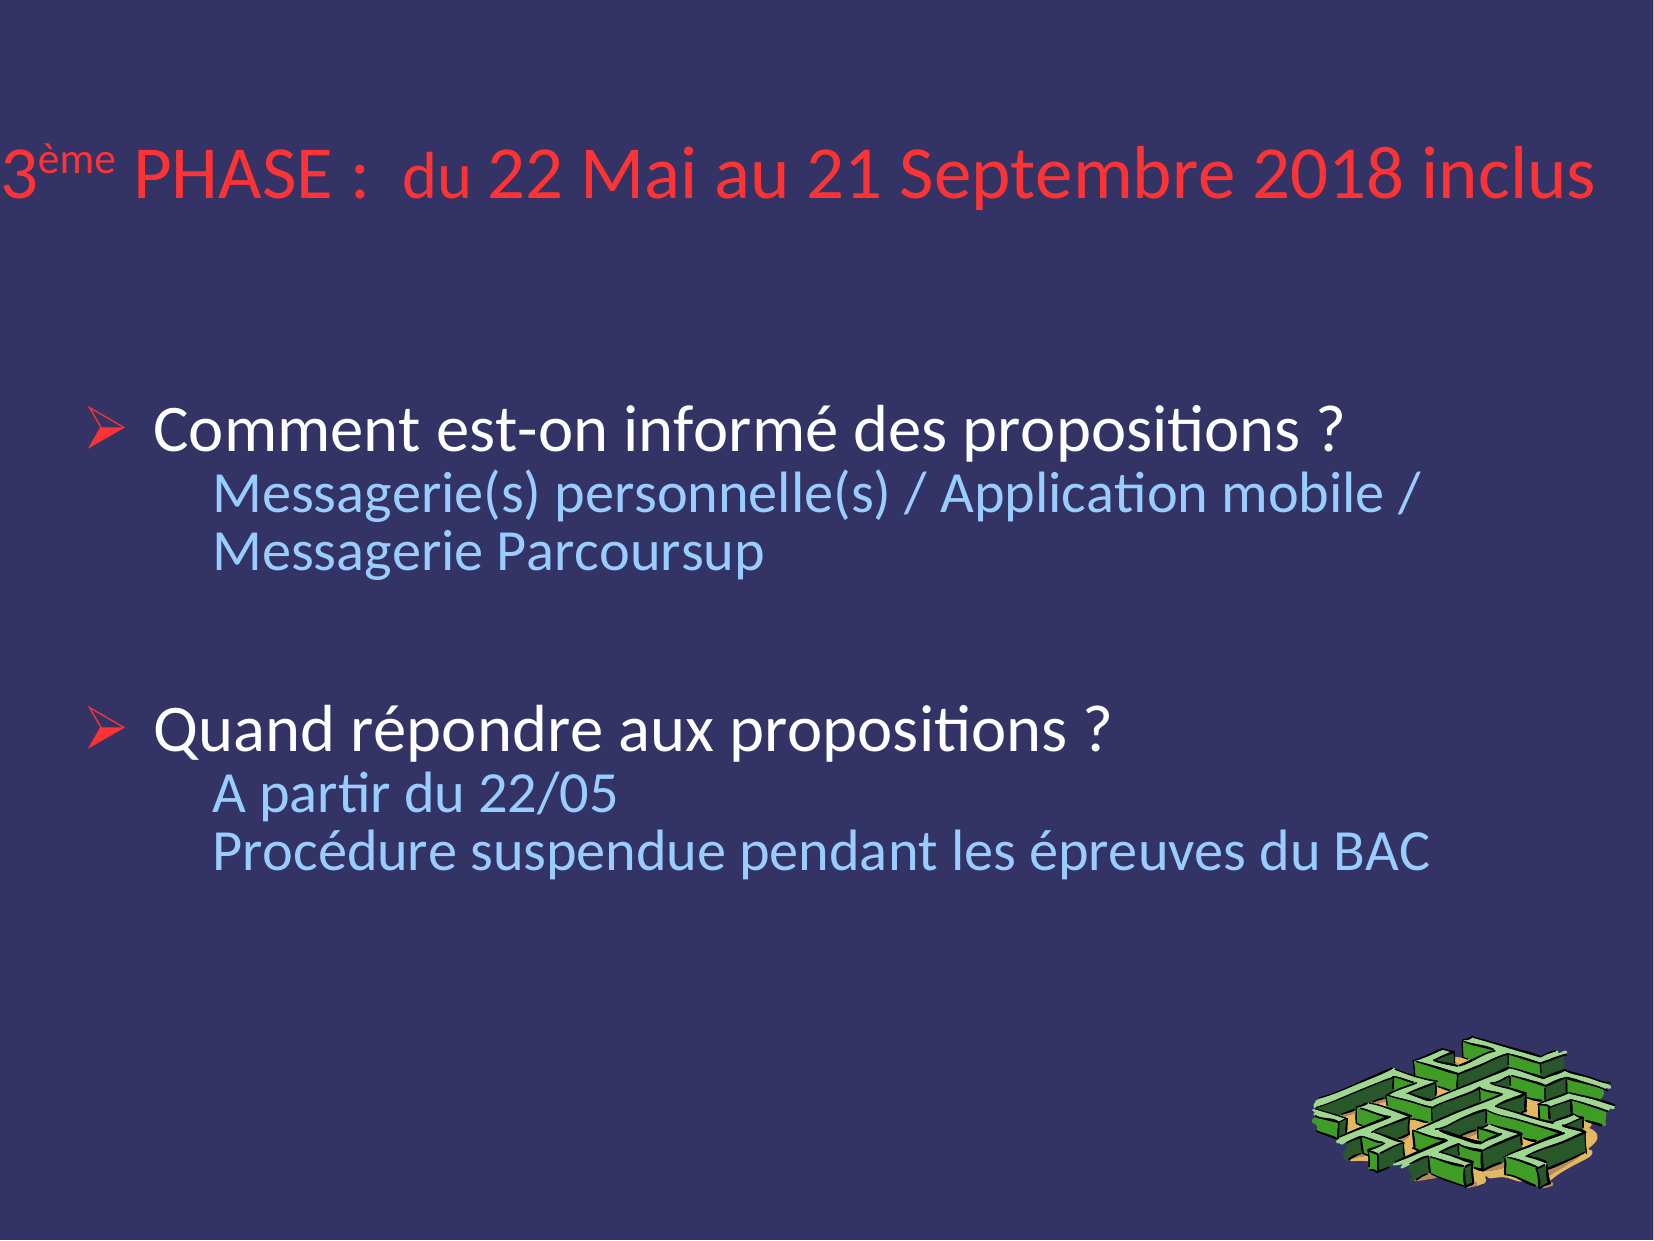

# 3ème PHASE : du 22 Mai au 21 Septembre 2018 inclus
Comment est-on informé des propositions ?
Messagerie(s) personnelle(s) / Application mobile /
Messagerie Parcoursup
Quand répondre aux propositions ?
A partir du 22/05
Procédure suspendue pendant les épreuves du BAC